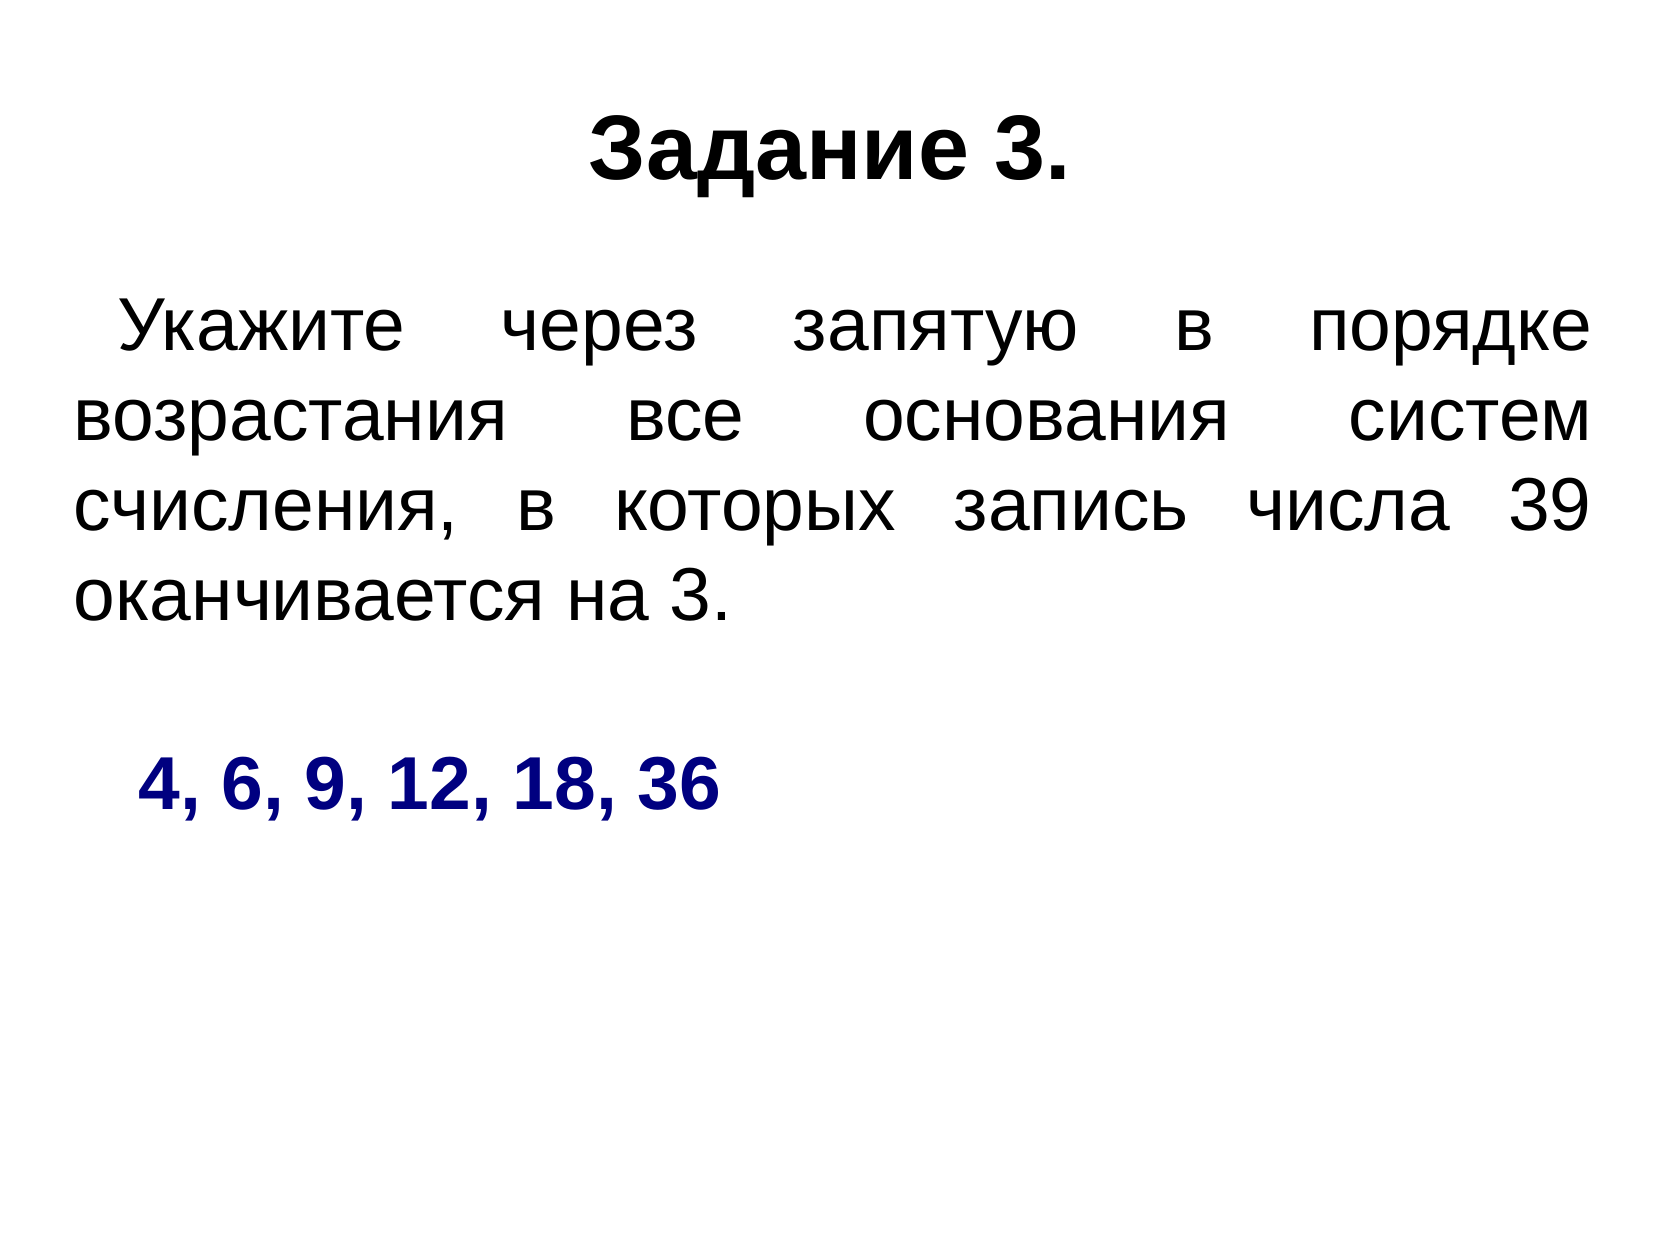

# Задание 3.
Укажите через запятую в порядке возрастания все основания систем счисления, в которых запись числа 39 оканчивается на 3.
 4, 6, 9, 12, 18, 36